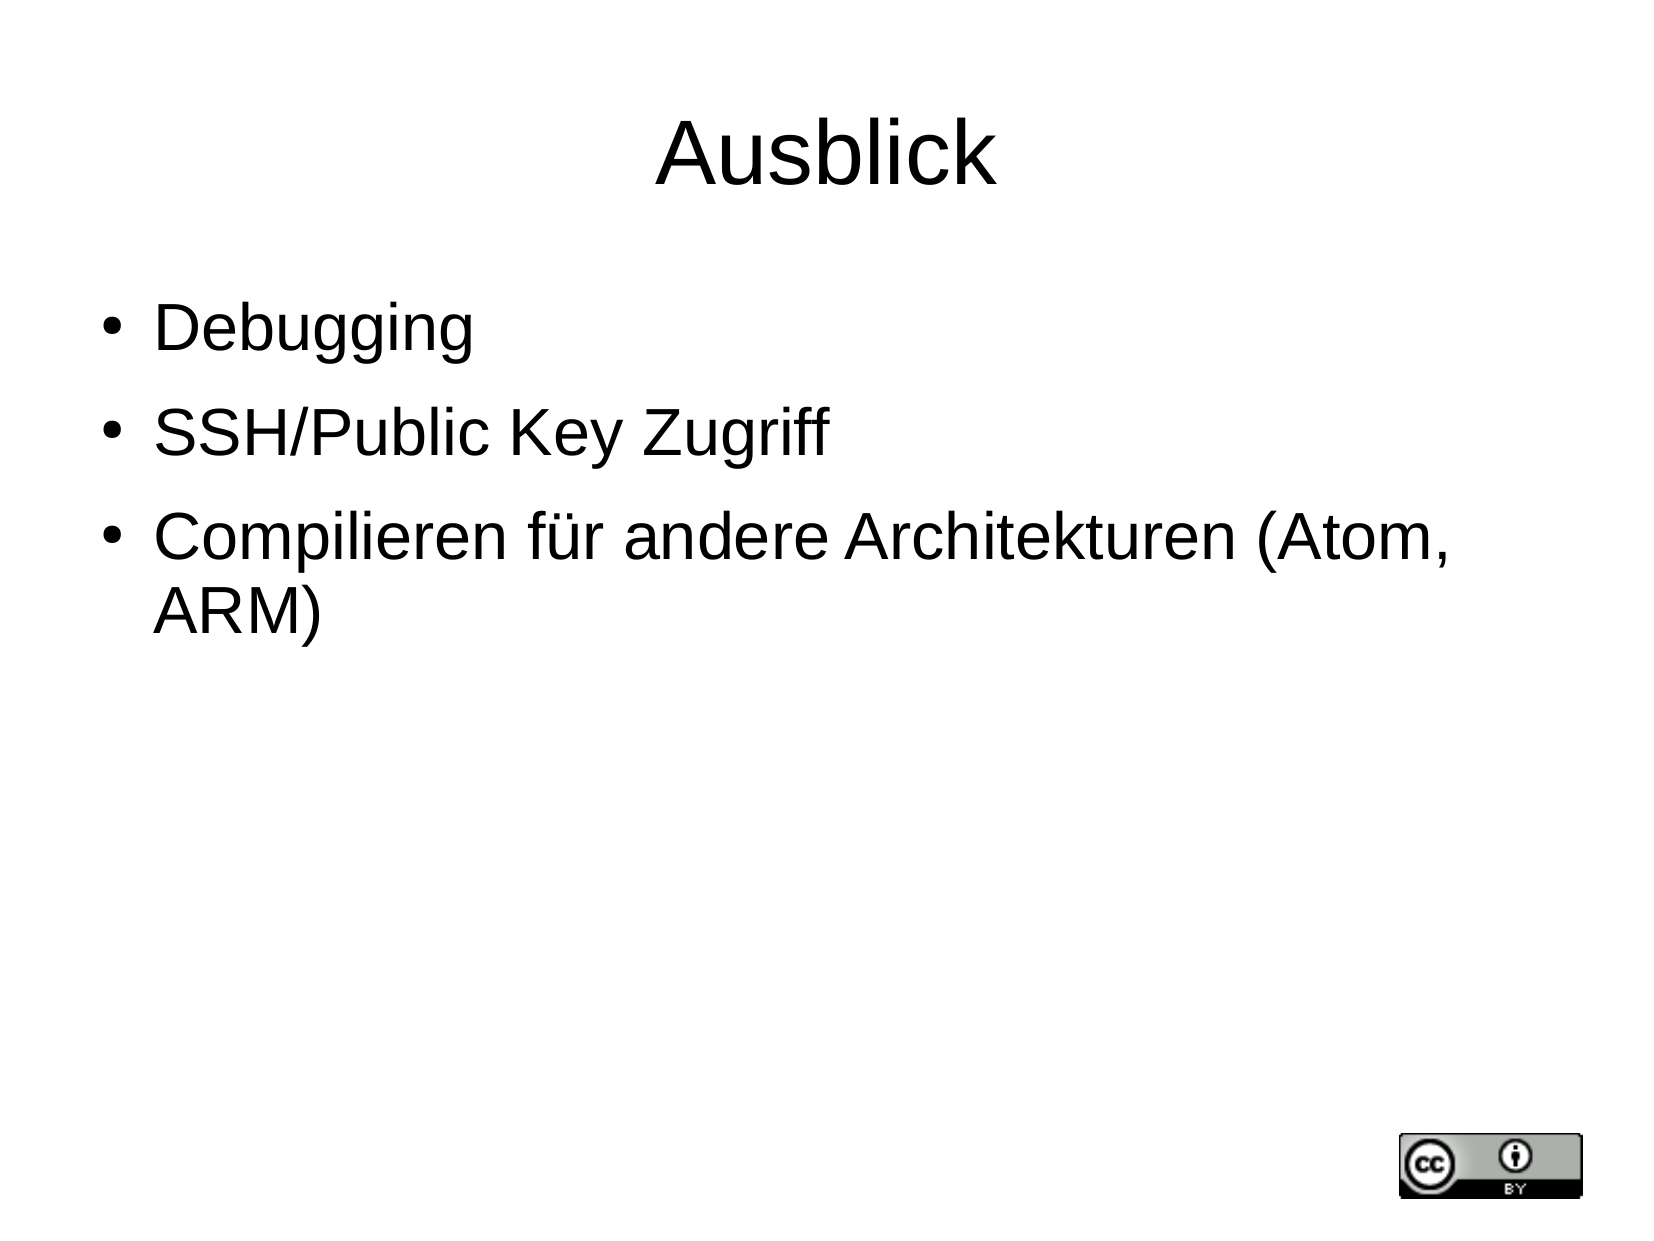

# Ausblick
Debugging
SSH/Public Key Zugriff
Compilieren für andere Architekturen (Atom, ARM)